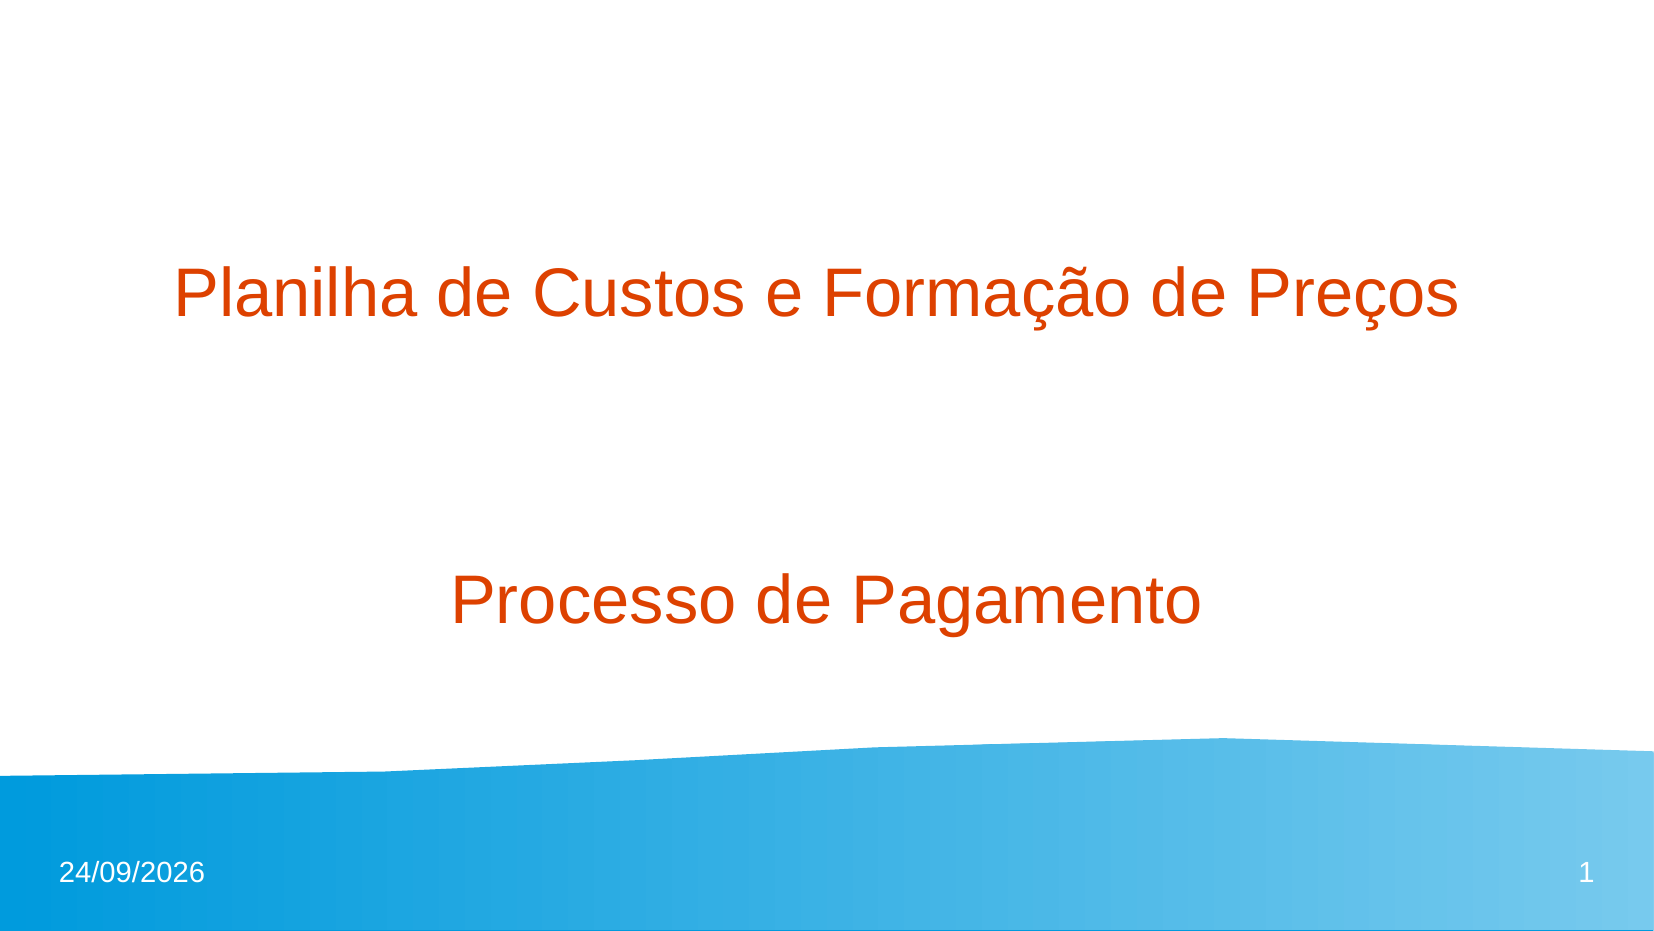

# Planilha de Custos e Formação de Preços Processo de Pagamento